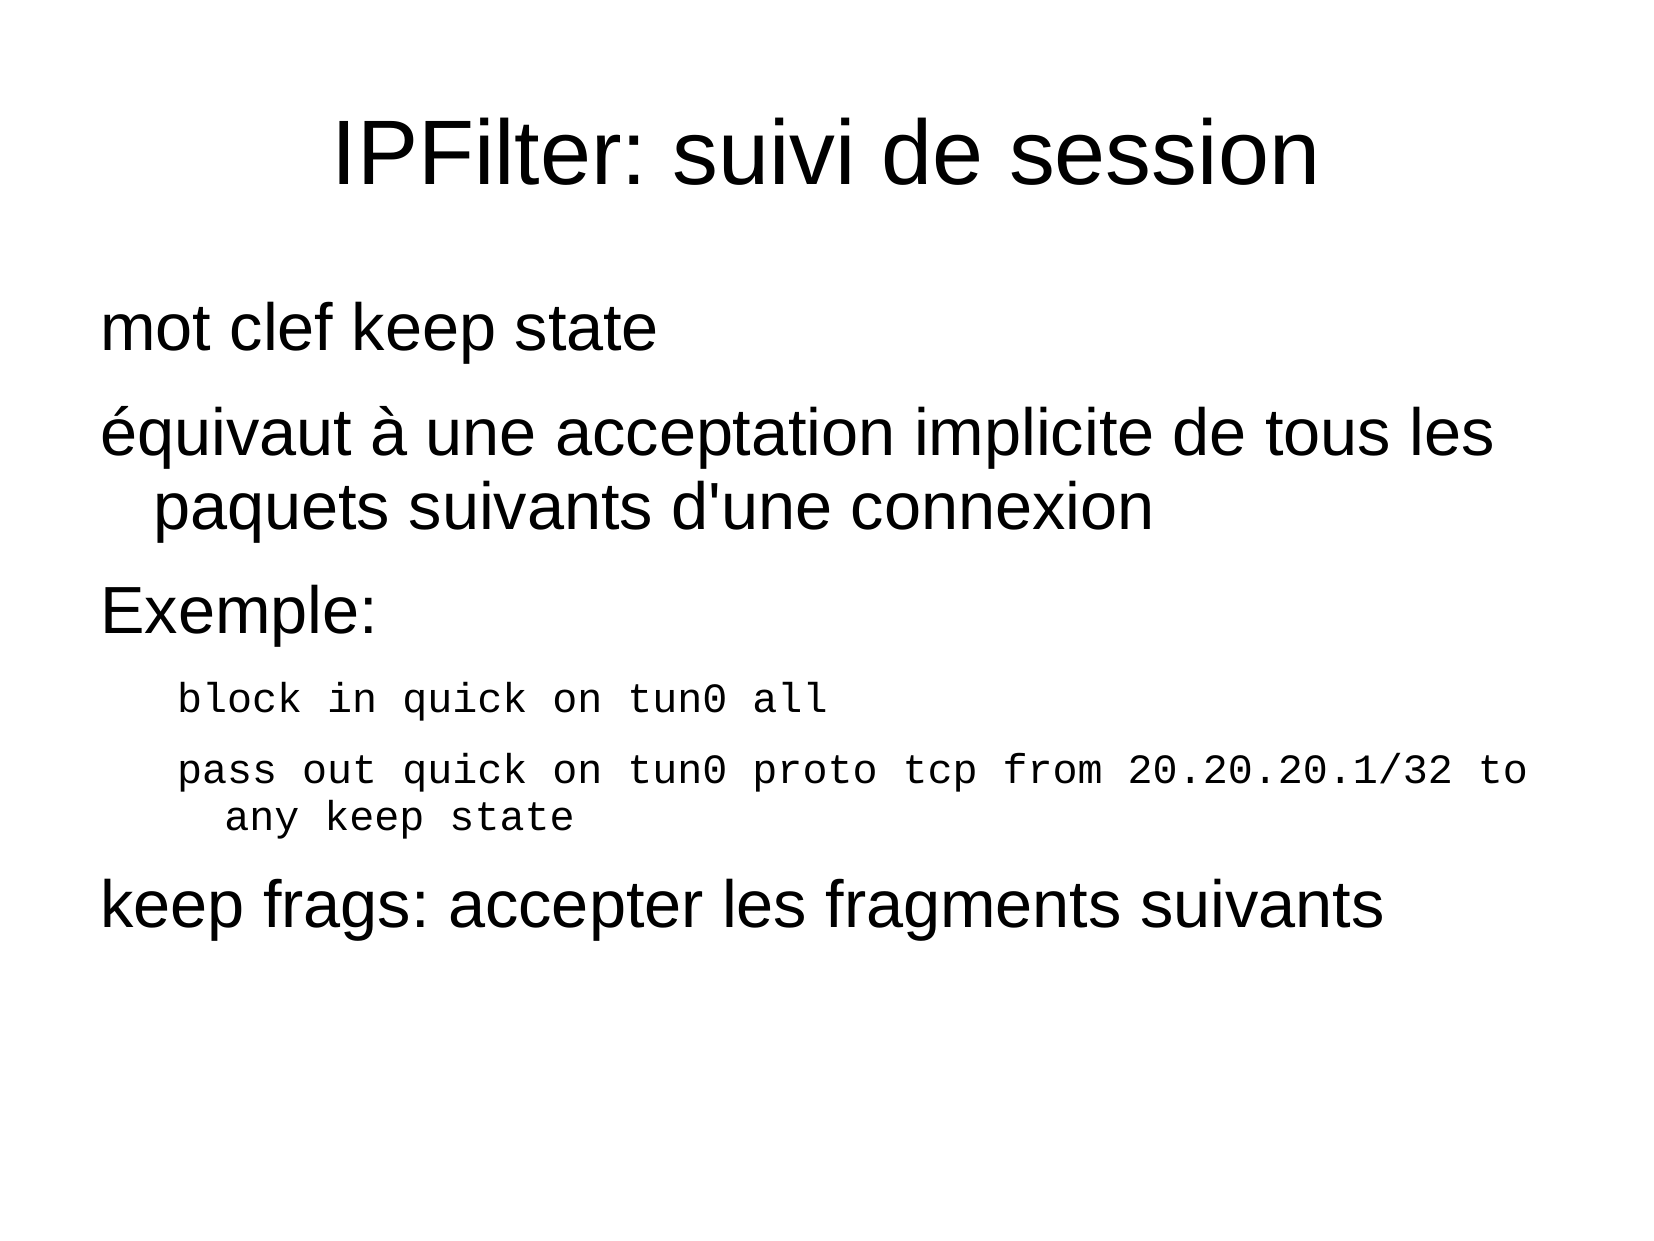

# IPFilter: suivi de session
mot clef keep state
équivaut à une acceptation implicite de tous les paquets suivants d'une connexion
Exemple:
block in quick on tun0 all
pass out quick on tun0 proto tcp from 20.20.20.1/32 to any keep state
keep frags: accepter les fragments suivants